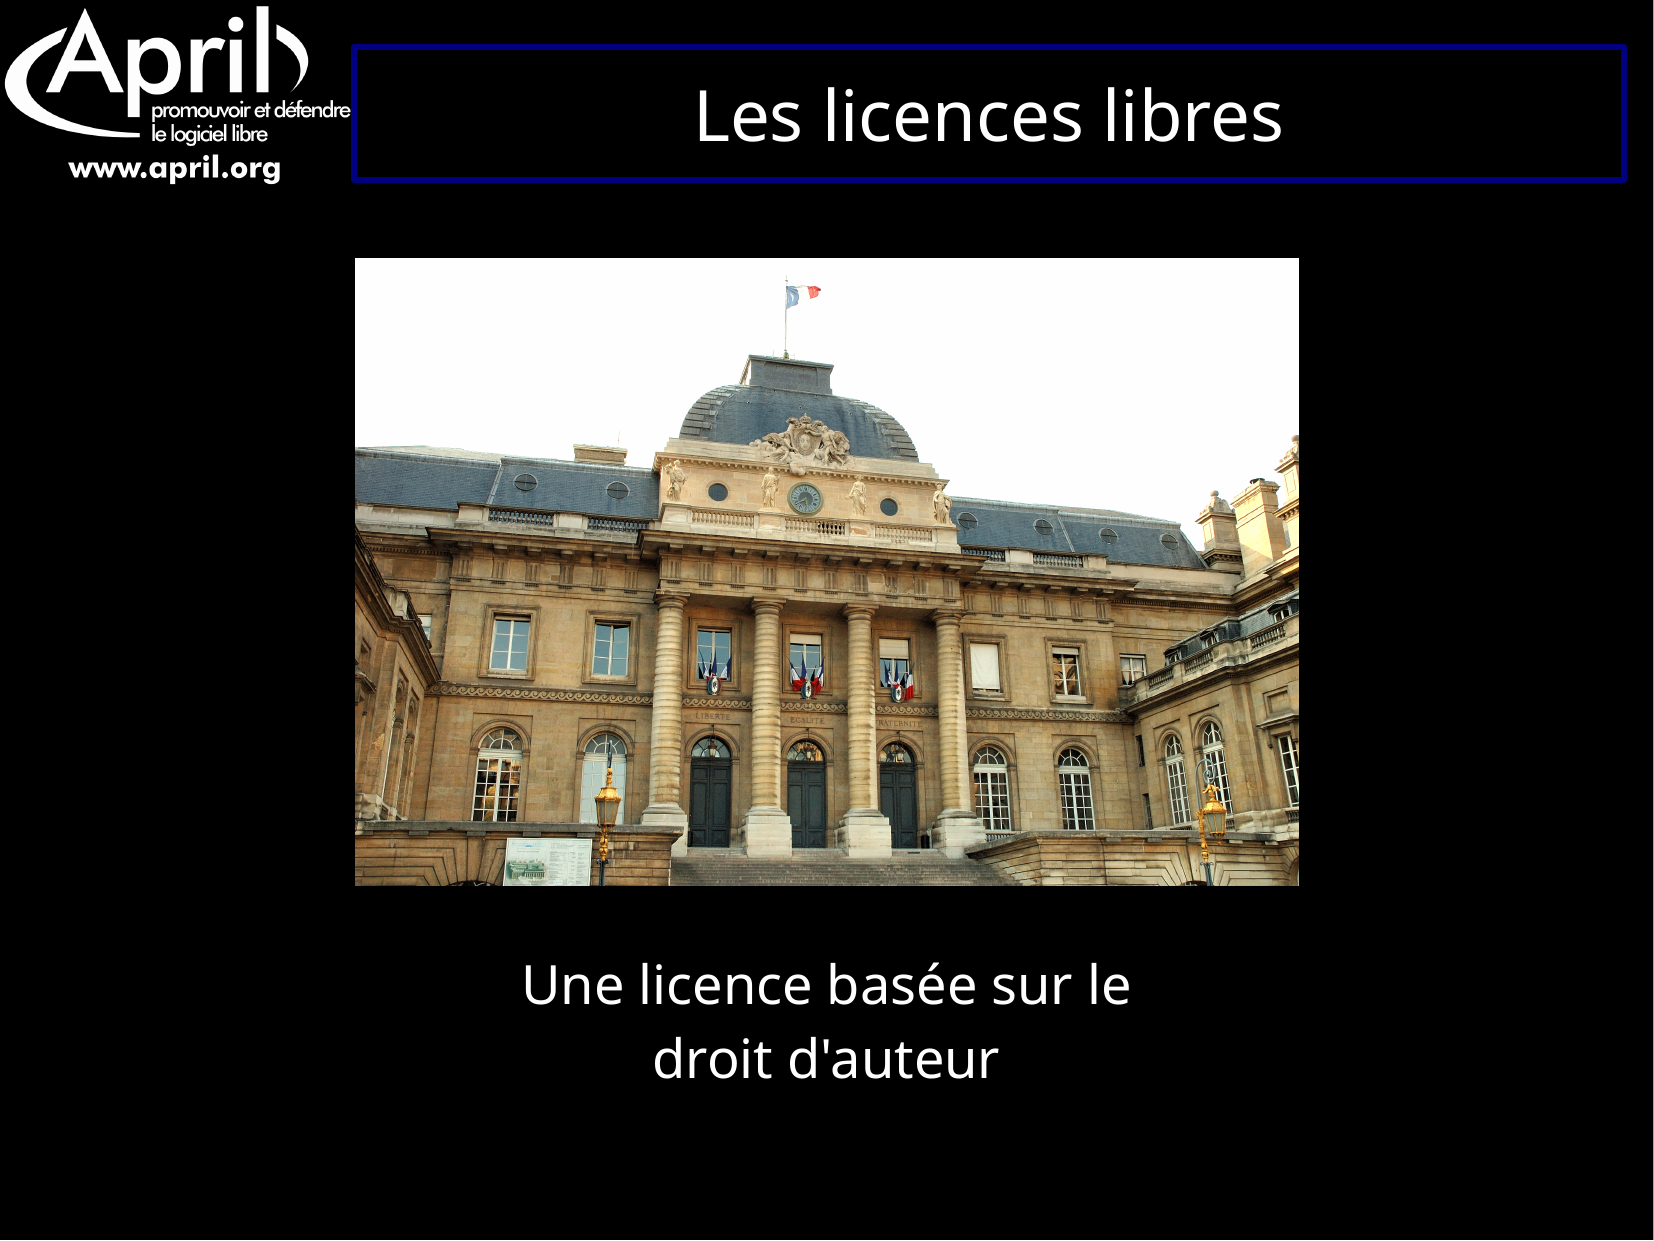

# Les licences libres
Une licence basée sur le
droit d'auteur